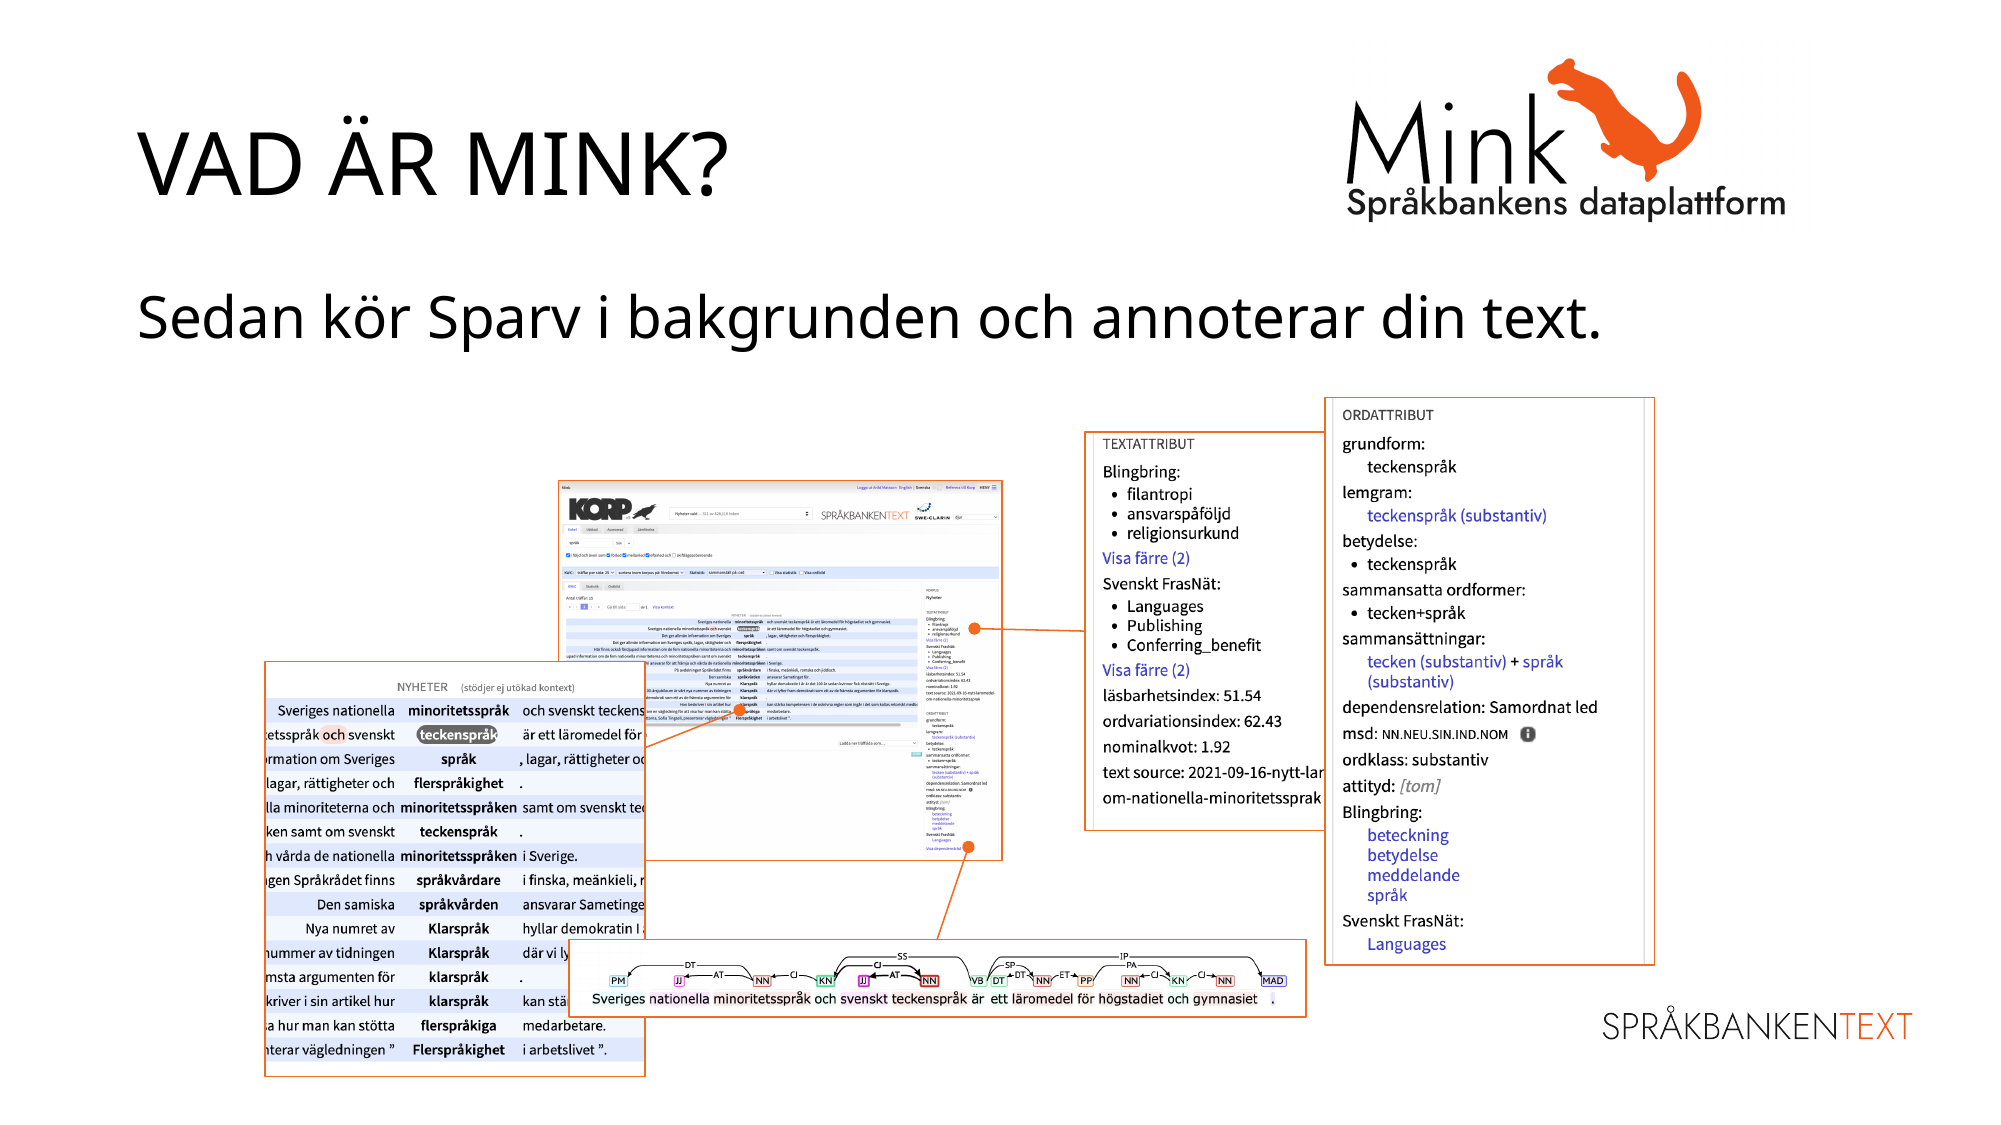

# Vad är Mink?
Sedan kör Sparv i bakgrunden och annoterar din text.